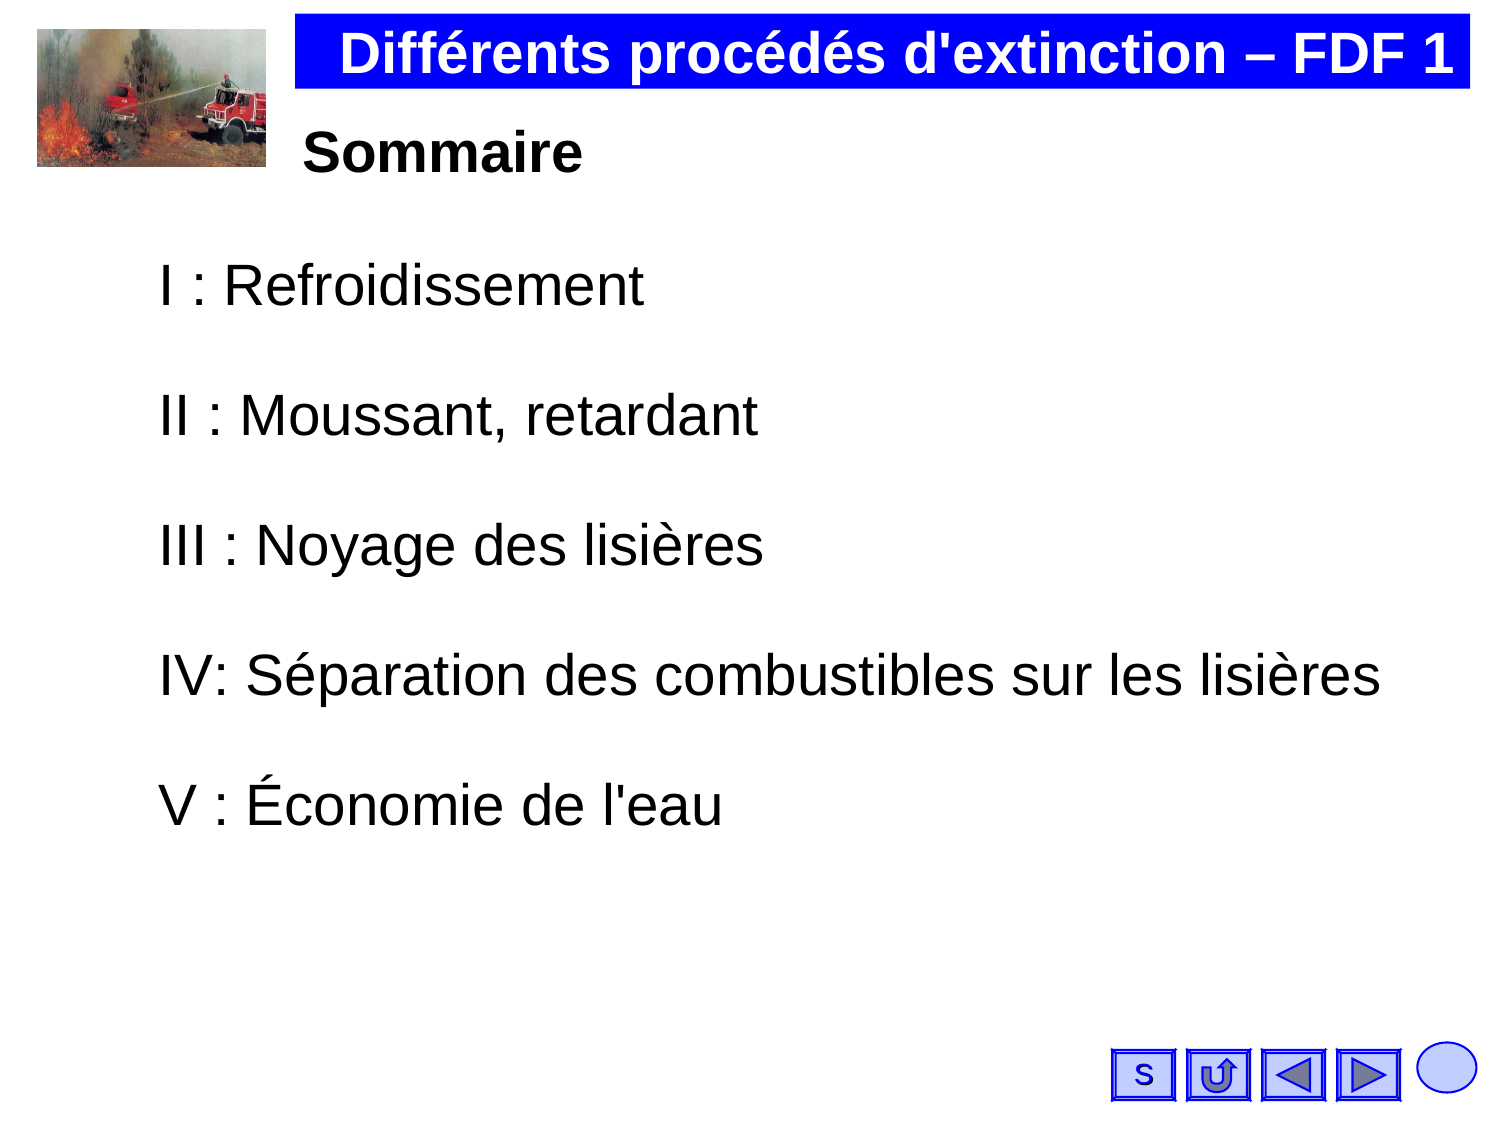

Différents procédés d'extinction – FDF 1
Sommaire
I : Refroidissement
II : Moussant, retardant
III : Noyage des lisières
IV: Séparation des combustibles sur les lisières
V : Économie de l'eau